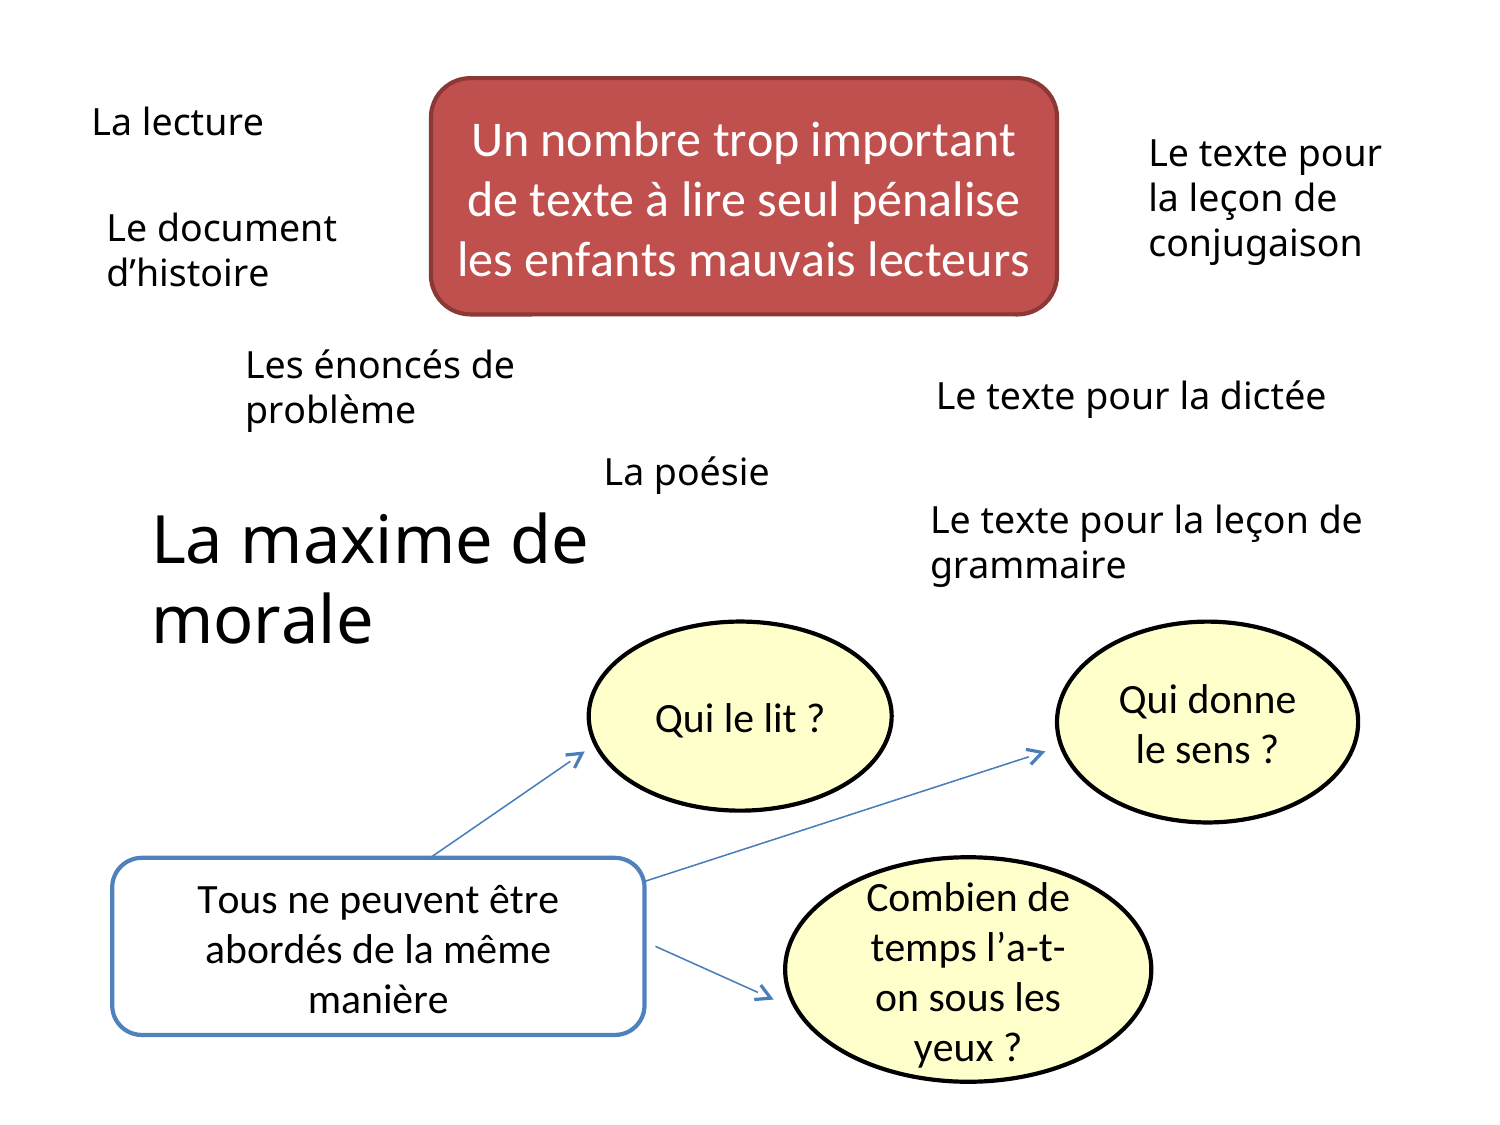

Un nombre trop important de texte à lire seul pénalise les enfants mauvais lecteurs
La lecture
Le texte pour la leçon de conjugaison
Le document d’histoire
Les énoncés de problème
Le texte pour la dictée
La poésie
La maxime de morale
Le texte pour la leçon de grammaire
Qui le lit ?
Qui donne le sens ?
Combien de temps l’a-t-on sous les yeux ?
Tous ne peuvent être abordés de la même manière